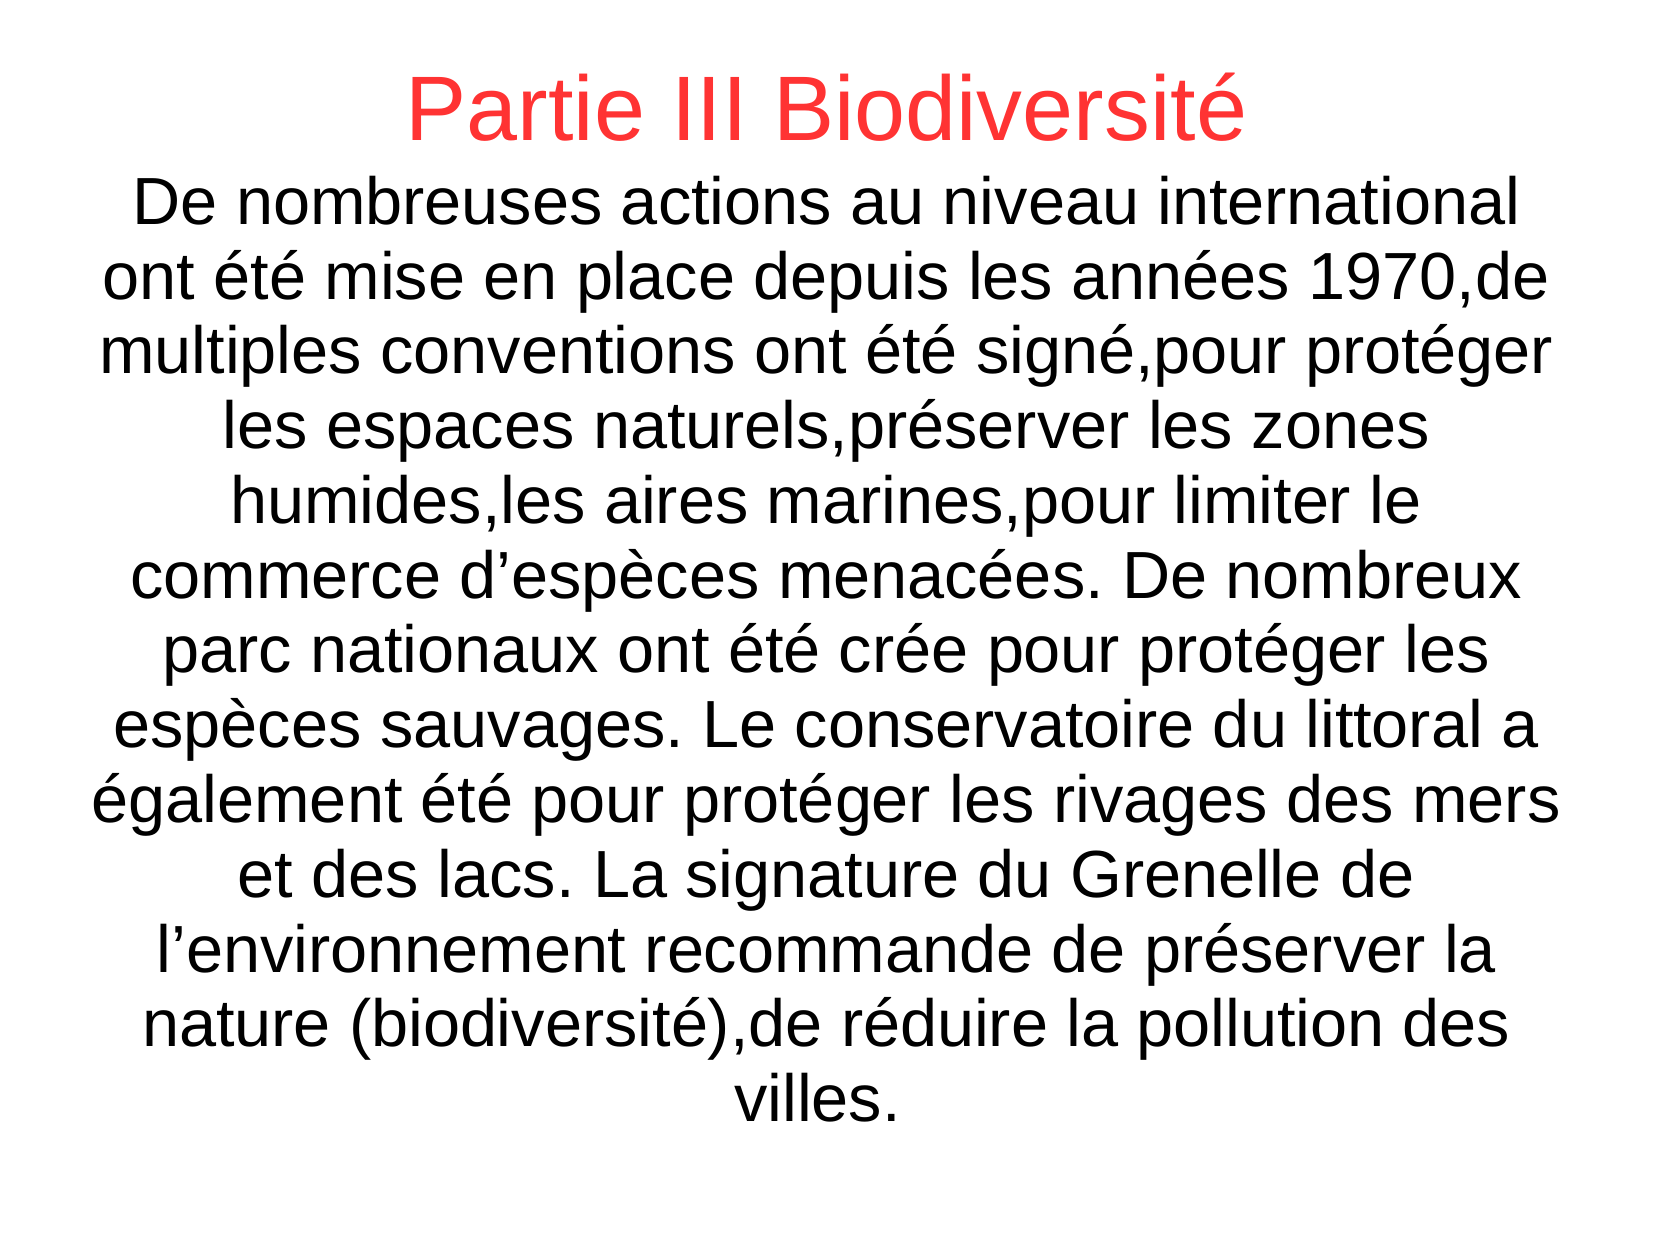

# Partie III Biodiversité
De nombreuses actions au niveau international ont été mise en place depuis les années 1970,de multiples conventions ont été signé,pour protéger les espaces naturels,préserver les zones humides,les aires marines,pour limiter le commerce d’espèces menacées. De nombreux parc nationaux ont été crée pour protéger les espèces sauvages. Le conservatoire du littoral a également été pour protéger les rivages des mers et des lacs. La signature du Grenelle de l’environnement recommande de préserver la nature (biodiversité),de réduire la pollution des villes.